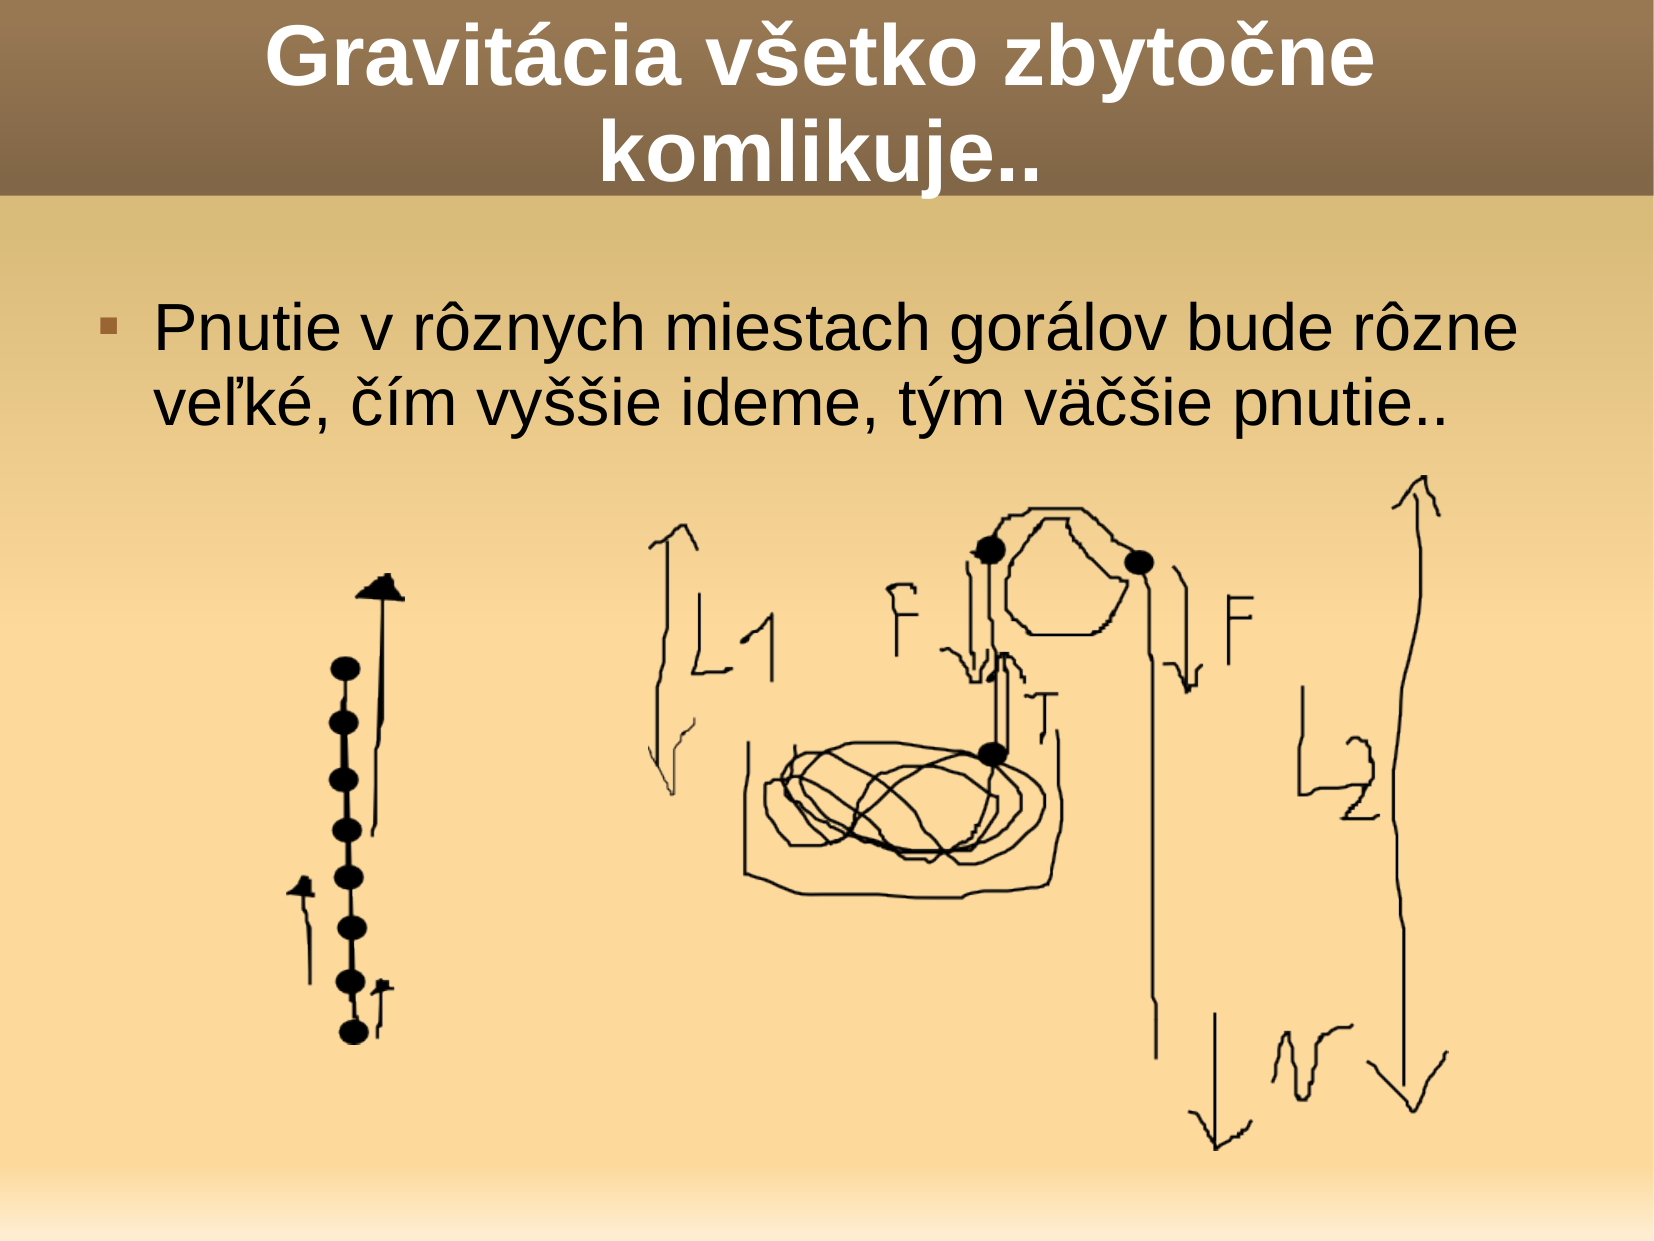

# Gravitácia všetko zbytočne komlikuje..
Pnutie v rôznych miestach gorálov bude rôzne veľké, čím vyššie ideme, tým väčšie pnutie..